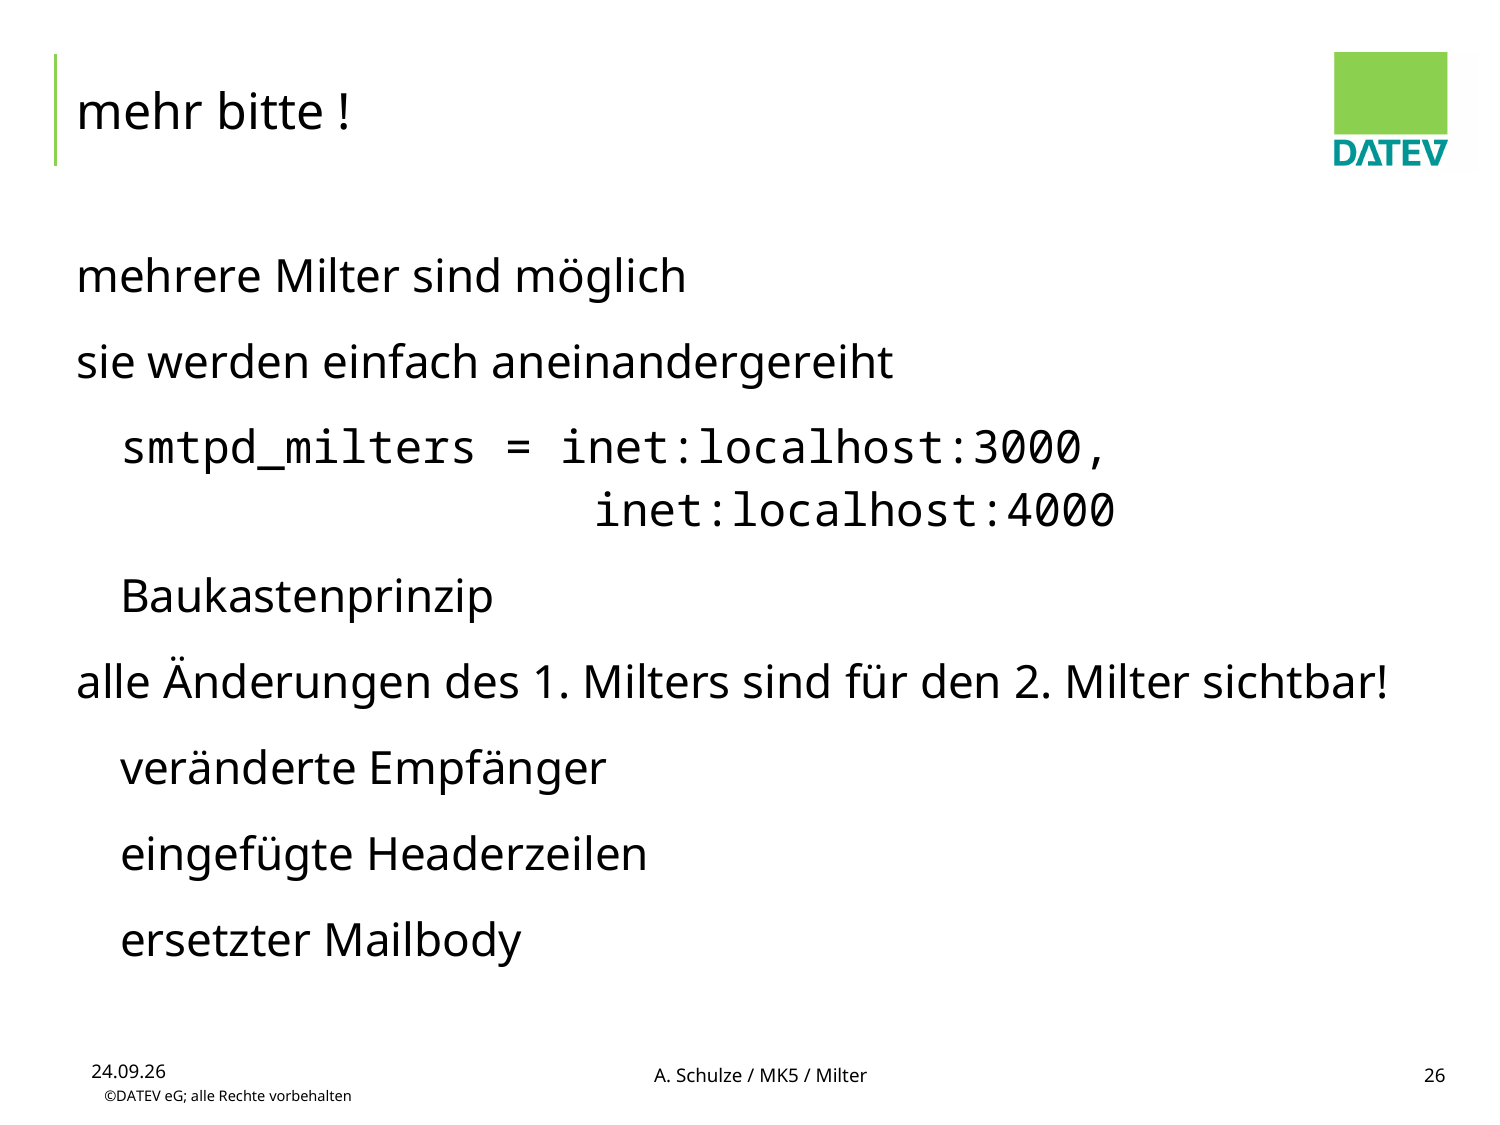

# mehr bitte !
mehrere Milter sind möglich
sie werden einfach aneinandergereiht
smtpd_milters = inet:localhost:3000,
 inet:localhost:4000
Baukastenprinzip
alle Änderungen des 1. Milters sind für den 2. Milter sichtbar!
veränderte Empfänger
eingefügte Headerzeilen
ersetzter Mailbody
A. Schulze / MK5 / Milter
26